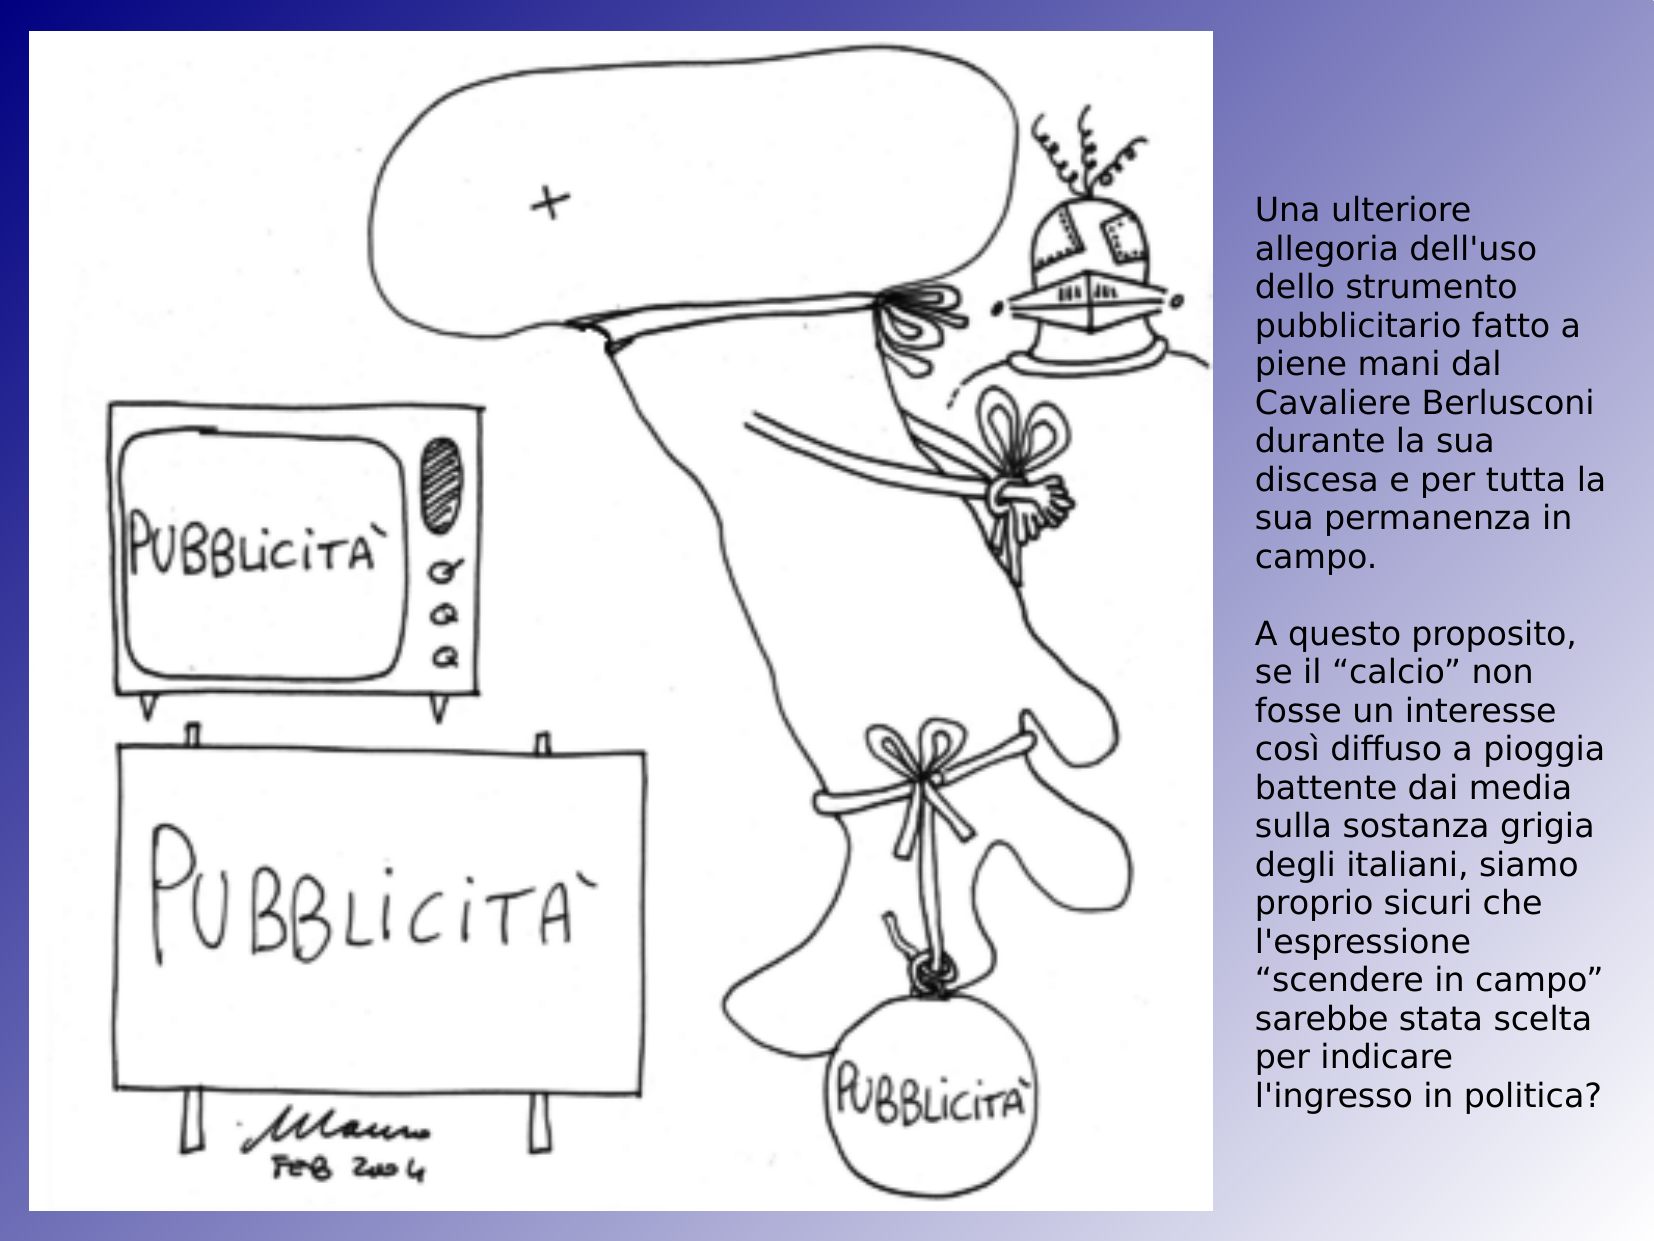

Una ulteriore allegoria dell'uso dello strumento pubblicitario fatto a piene mani dal Cavaliere Berlusconi durante la sua discesa e per tutta la sua permanenza in campo.
A questo proposito, se il “calcio” non fosse un interesse così diffuso a pioggia battente dai media sulla sostanza grigia degli italiani, siamo proprio sicuri che l'espressione “scendere in campo” sarebbe stata scelta per indicare l'ingresso in politica?